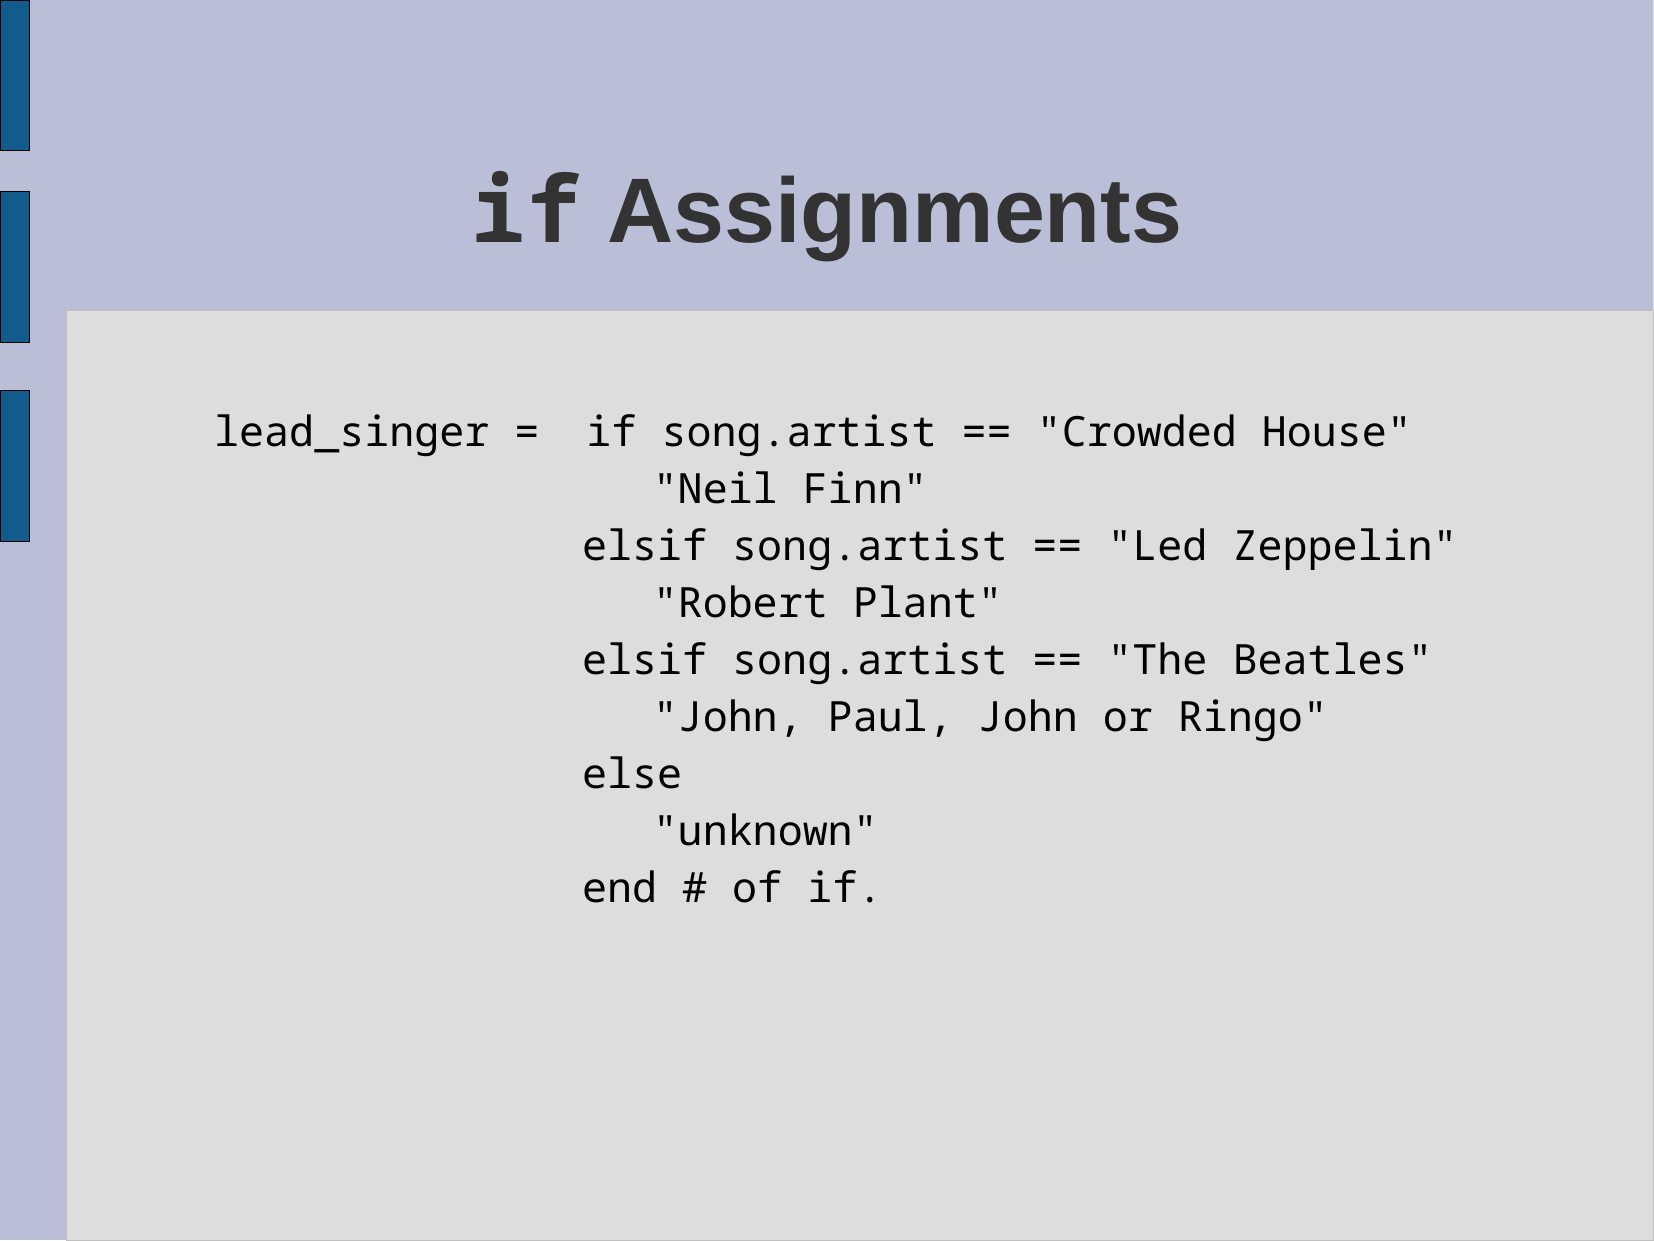

#
if Assignments
 lead_singer =	 if song.artist == "Crowded House"
"Neil Finn"
elsif song.artist == "Led Zeppelin"
"Robert Plant"
elsif song.artist == "The Beatles"
"John, Paul, John or Ringo"
else
"unknown"
end # of if.